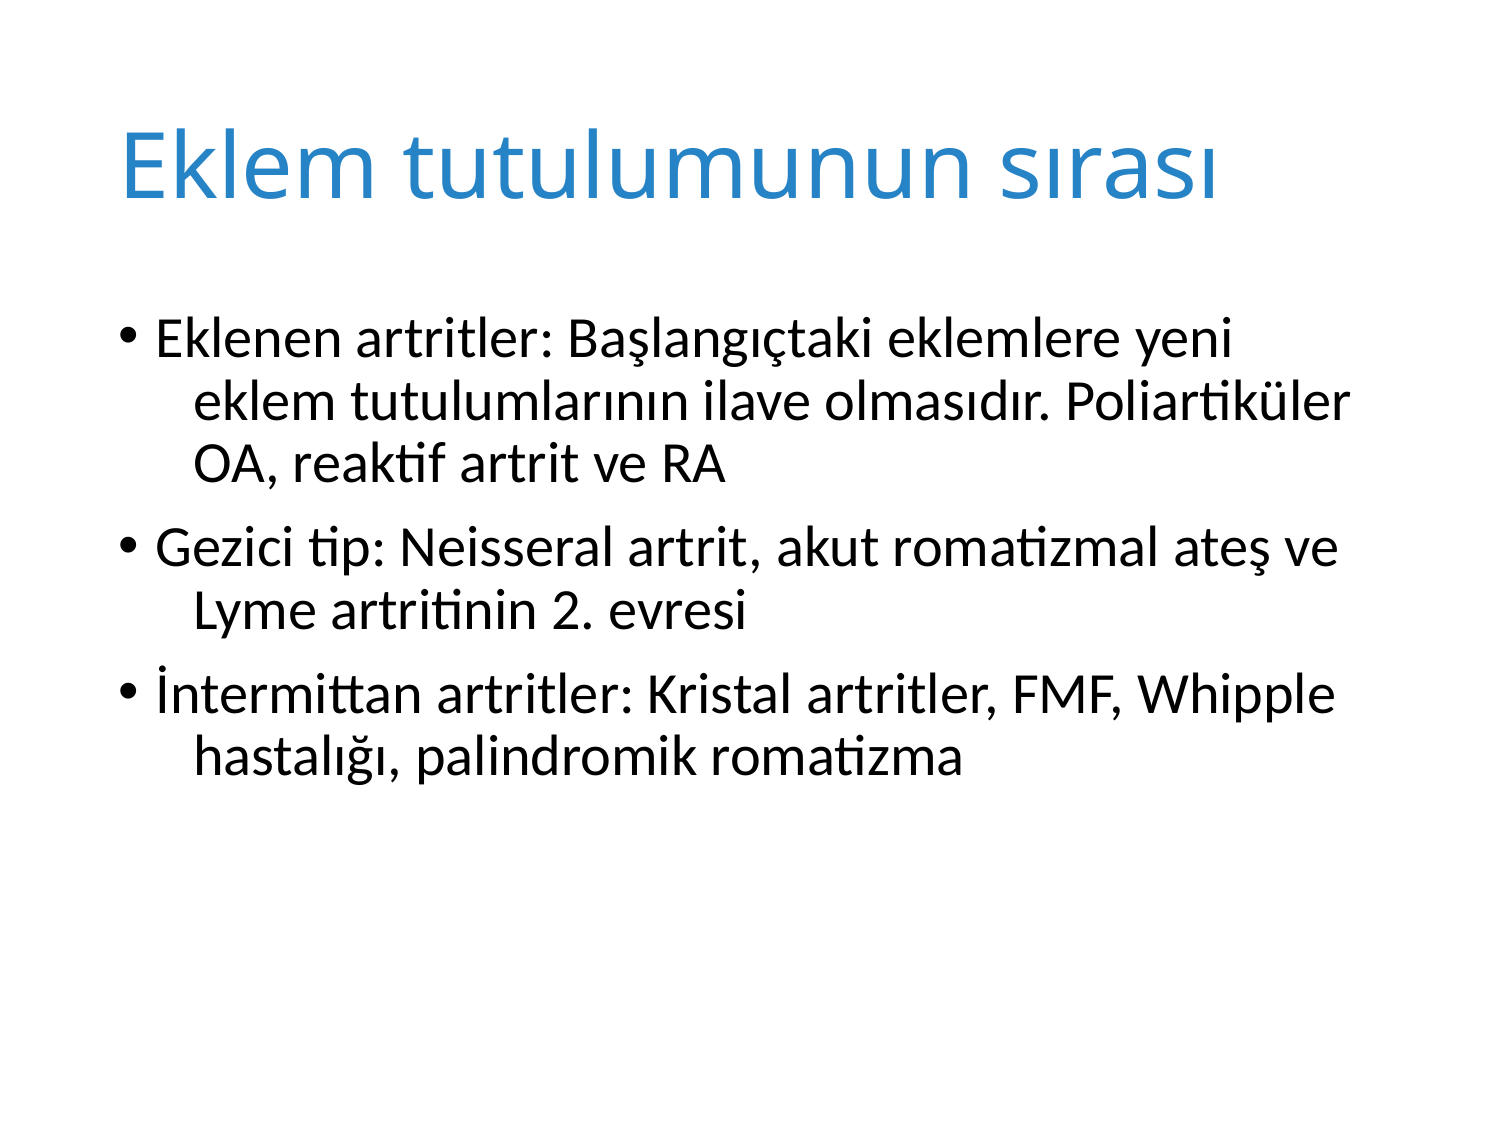

# Eklem tutulumunun sırası
Eklenen artritler: Başlangıçtaki eklemlere yeni eklem tutulumlarının ilave olmasıdır. Poliartiküler OA, reaktif artrit ve RA
Gezici tip: Neisseral artrit, akut romatizmal ateş ve Lyme artritinin 2. evresi
İntermittan artritler: Kristal artritler, FMF, Whipple hastalığı, palindromik romatizma